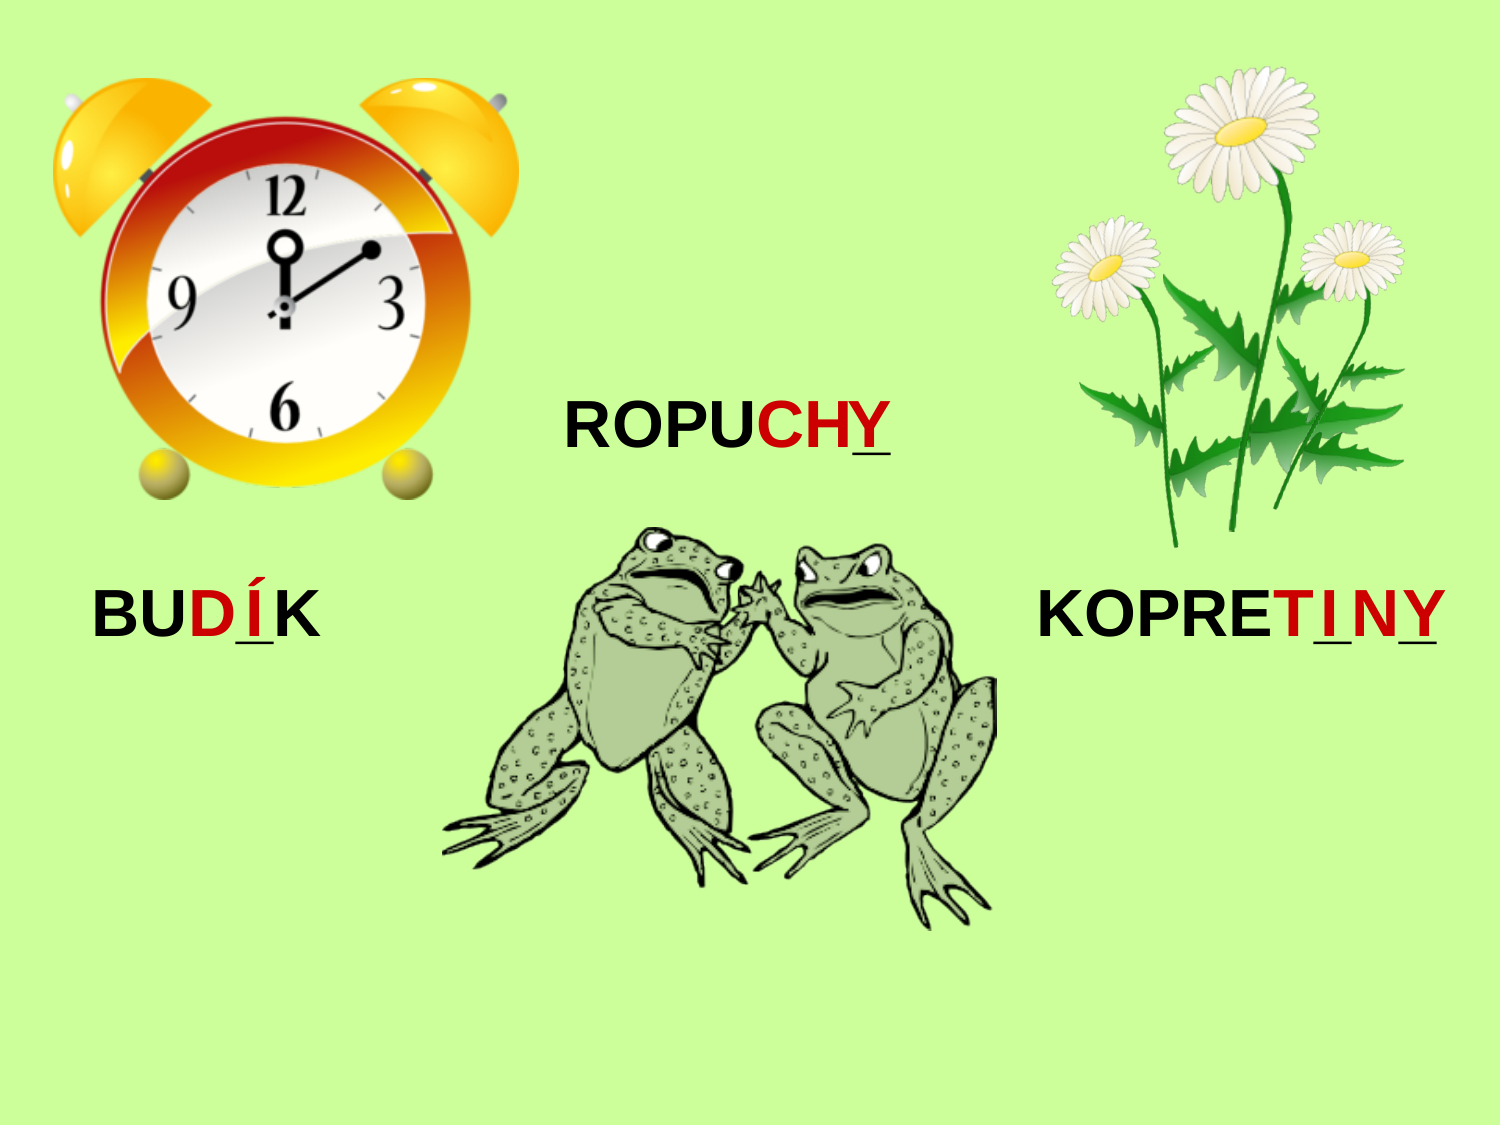

ROPUCH_
Y
BUD_K
Í
KOPRET_N_
I
Y
#